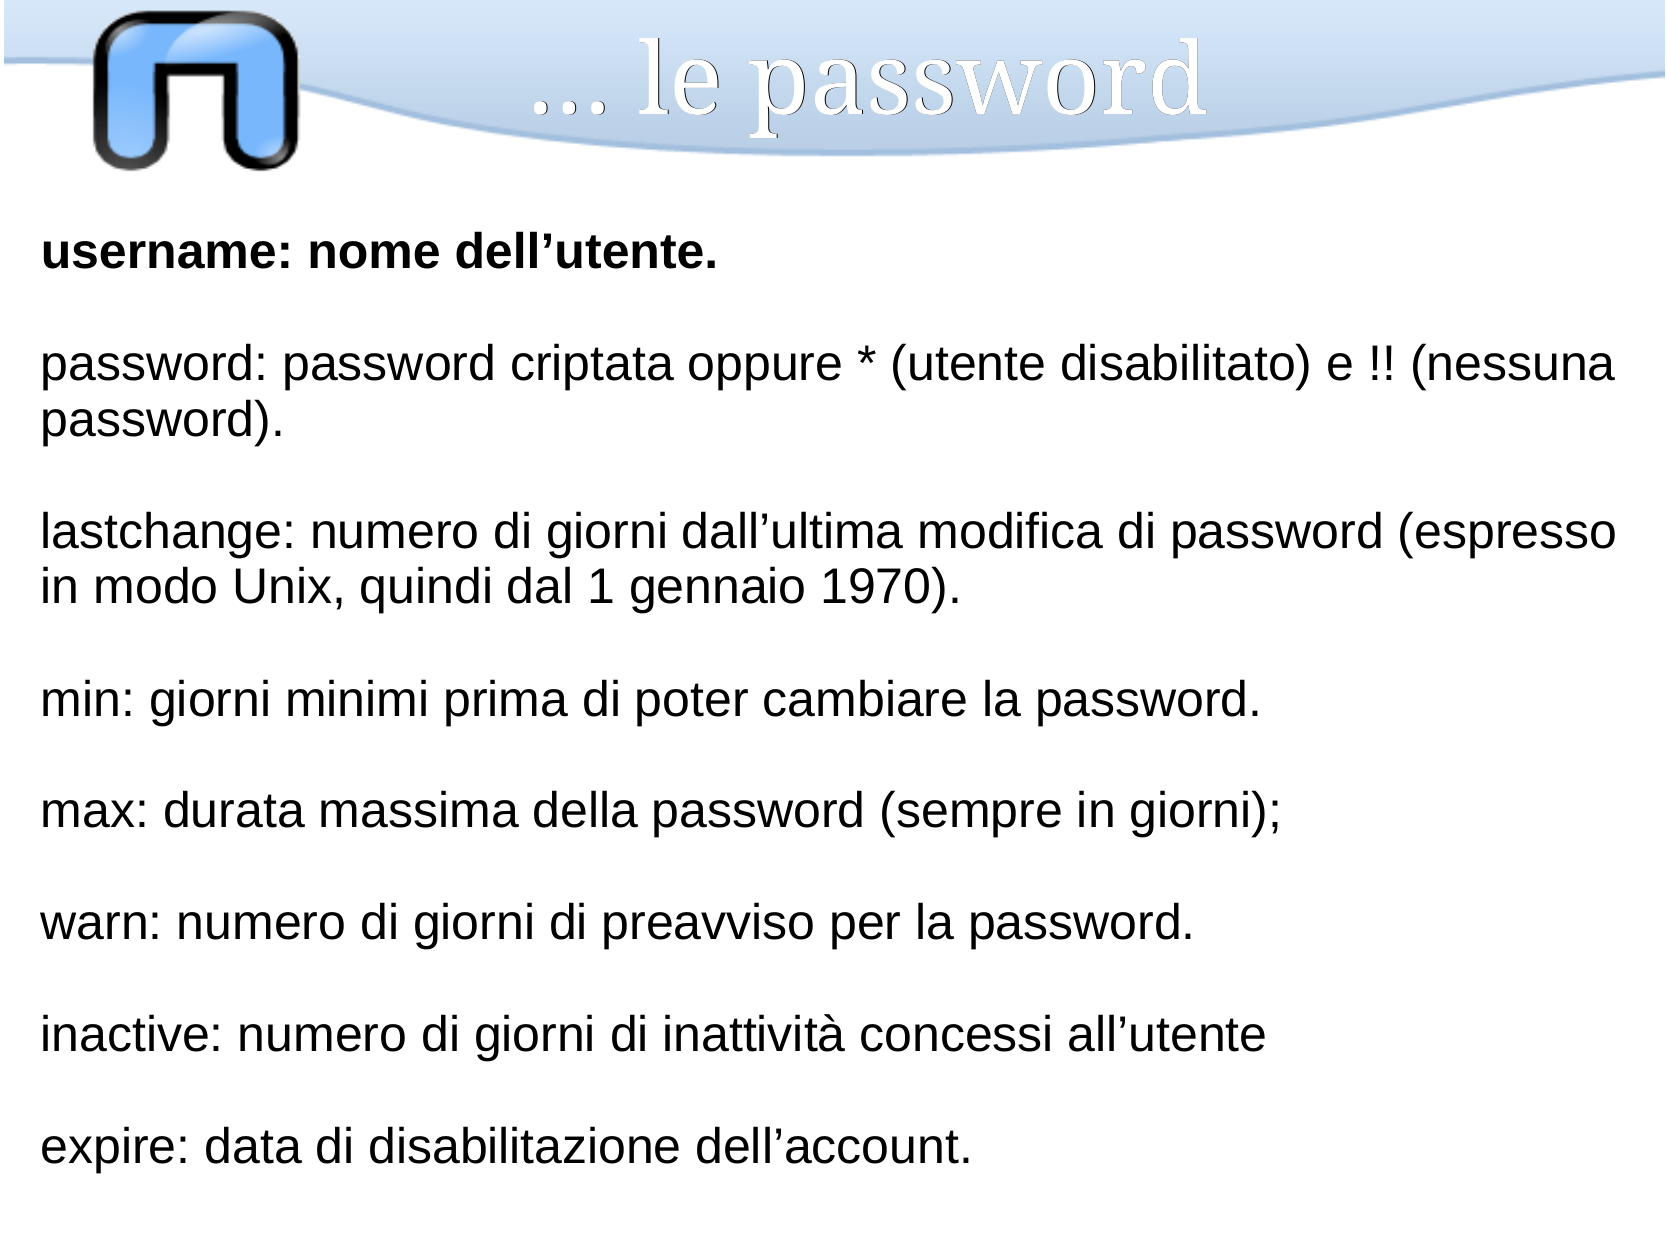

… le password
# username: nome dell’utente.
password: password criptata oppure * (utente disabilitato) e !! (nessuna password).
lastchange: numero di giorni dall’ultima modifica di password (espresso in modo Unix, quindi dal 1 gennaio 1970).
min: giorni minimi prima di poter cambiare la password.
max: durata massima della password (sempre in giorni);
warn: numero di giorni di preavviso per la password.
inactive: numero di giorni di inattività concessi all’utente
expire: data di disabilitazione dell’account.